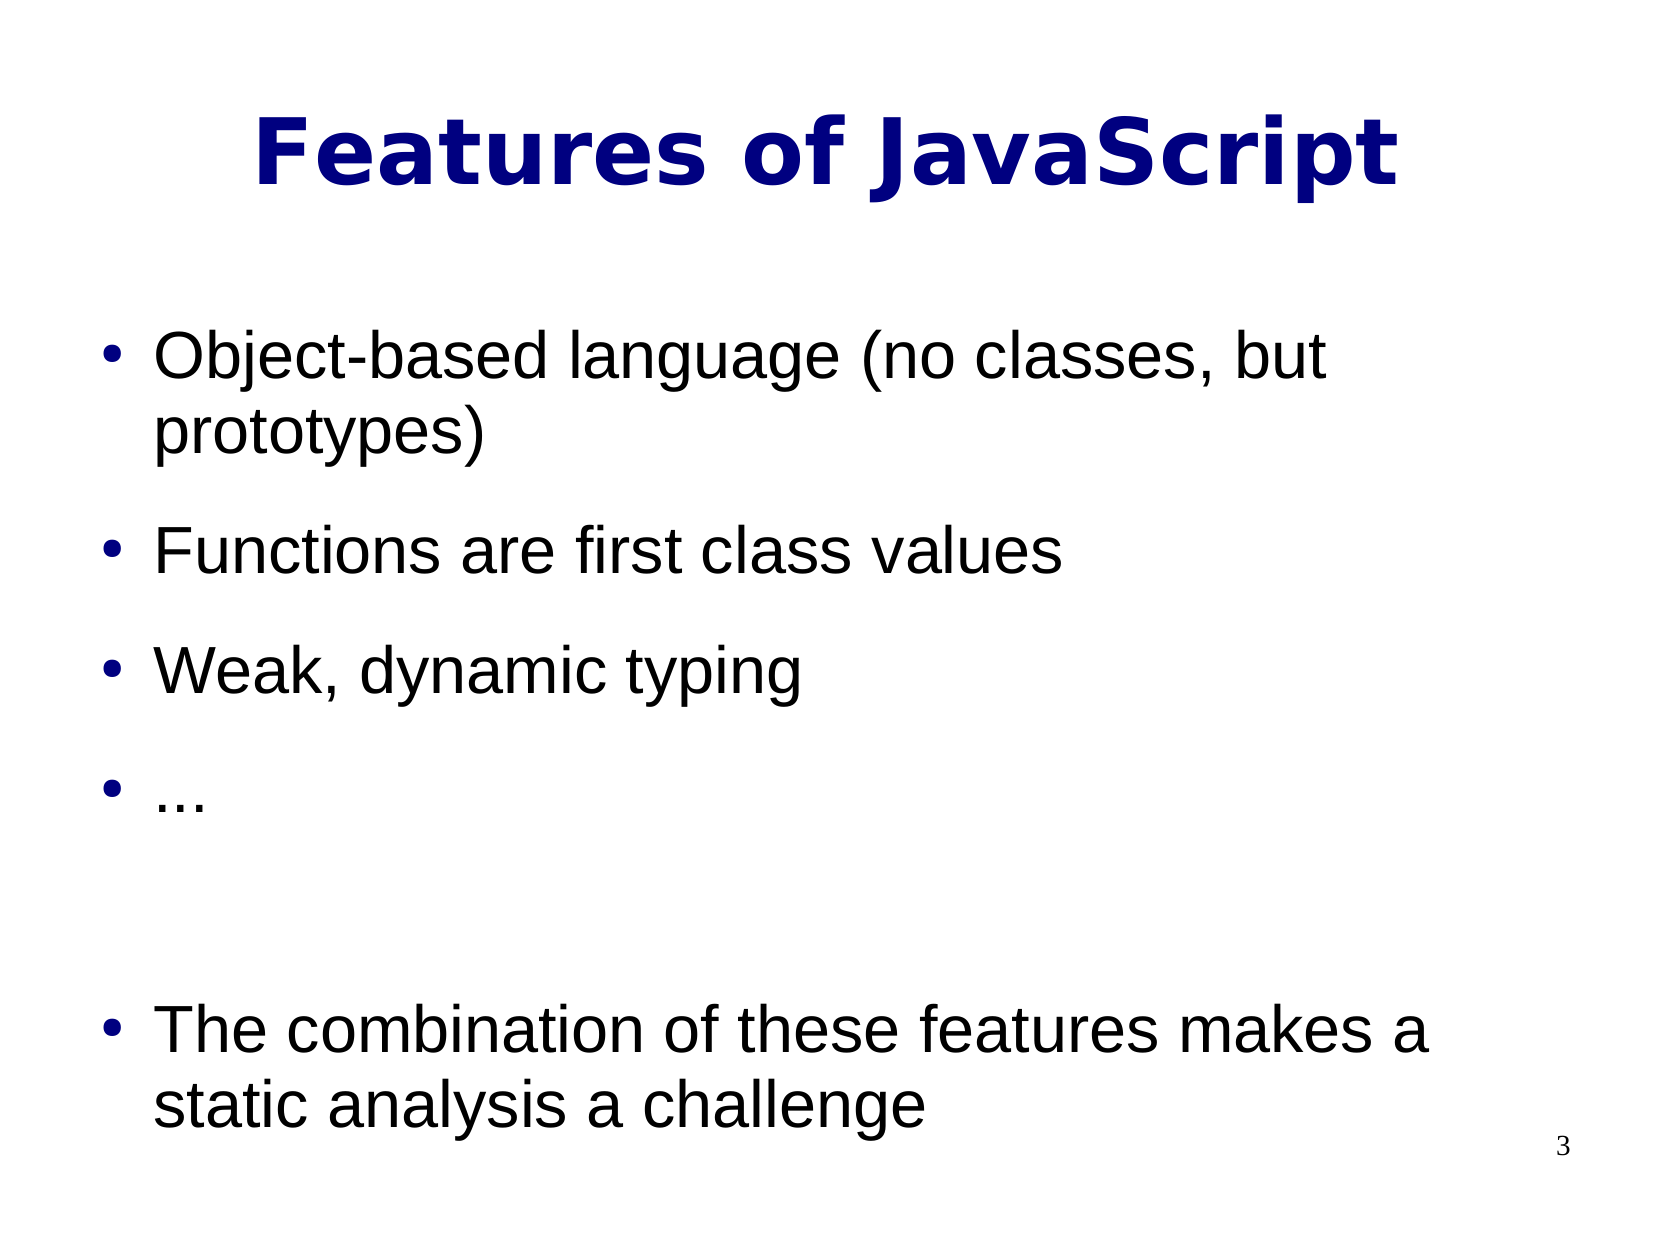

# Features of JavaScript
Object-based language (no classes, but prototypes)
Functions are first class values
Weak, dynamic typing
...
The combination of these features makes a static analysis a challenge
3